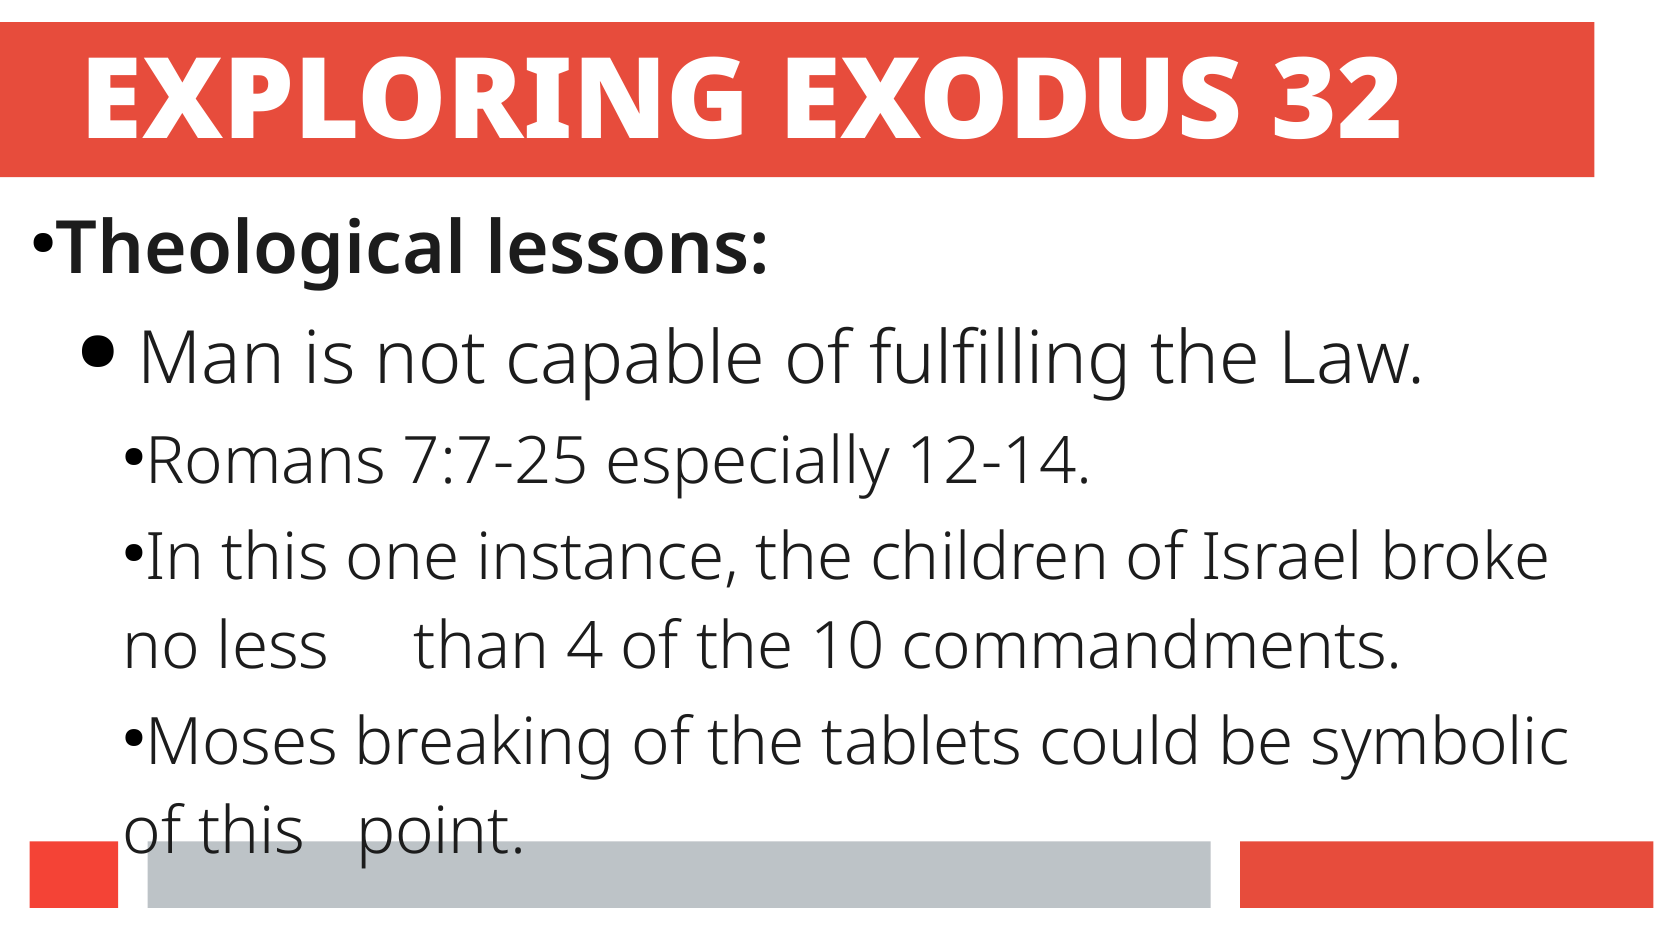

# EXPLORING EXODUS 32
Theological lessons:
 Man is not capable of fulfilling the Law.
Romans 7:7-25 especially 12-14.
In this one instance, the children of Israel broke no less than 4 of the 10 commandments.
Moses breaking of the tablets could be symbolic of this point.